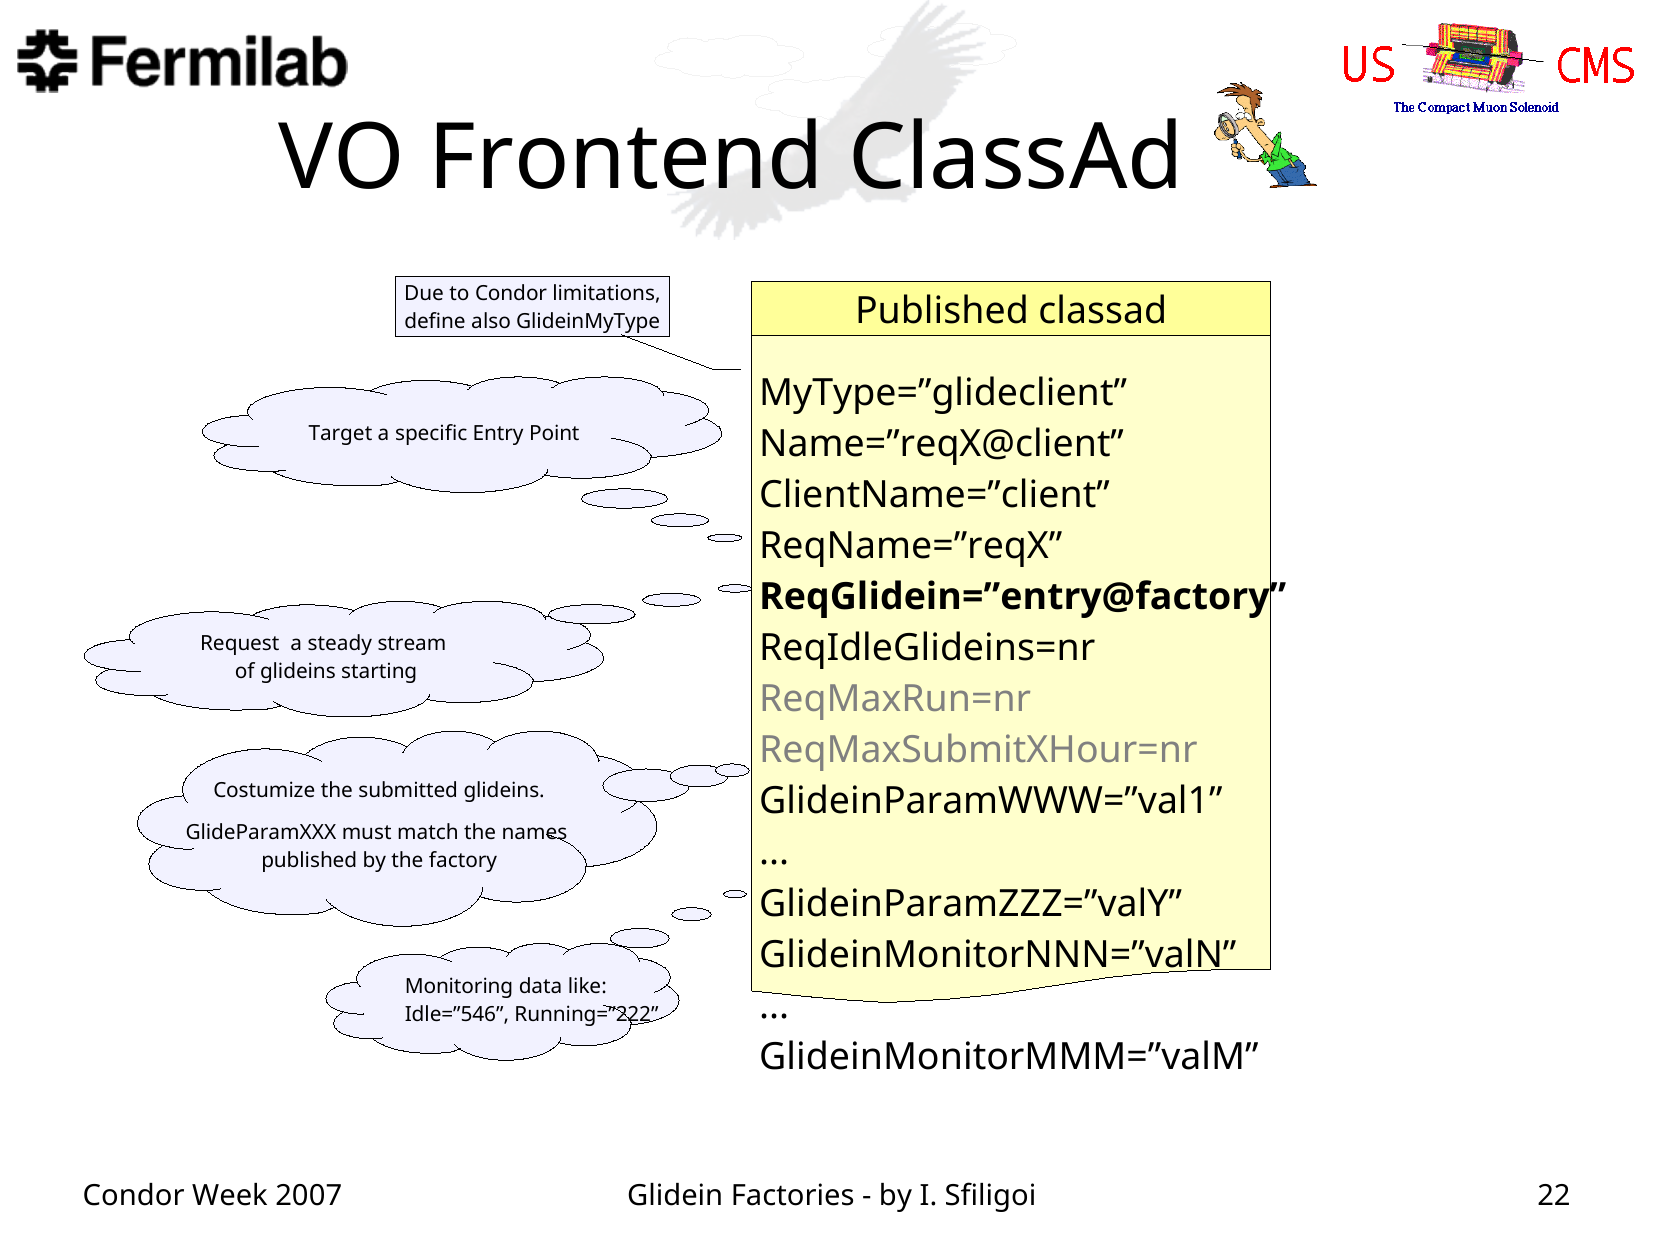

# VO Frontend ClassAd
Due to Condor limitations,
define also GlideinMyType
Published classad
MyType=”glideclient”
Name=”reqX@client”
ClientName=”client”
ReqName=”reqX”
ReqGlidein=”entry@factory”
ReqIdleGlideins=nr
ReqMaxRun=nr
ReqMaxSubmitXHour=nr
GlideinParamWWW=”val1”
...
GlideinParamZZZ=”valY”
GlideinMonitorNNN=”valN”
...
GlideinMonitorMMM=”valM”
Target a specific Entry Point
Request a steady stream
of glideins starting
Costumize the submitted glideins.
GlideParamXXX must match the names
published by the factory
Monitoring data like:
Idle=”546”, Running=”222”
Condor Week 2007
Glidein Factories - by I. Sfiligoi
22